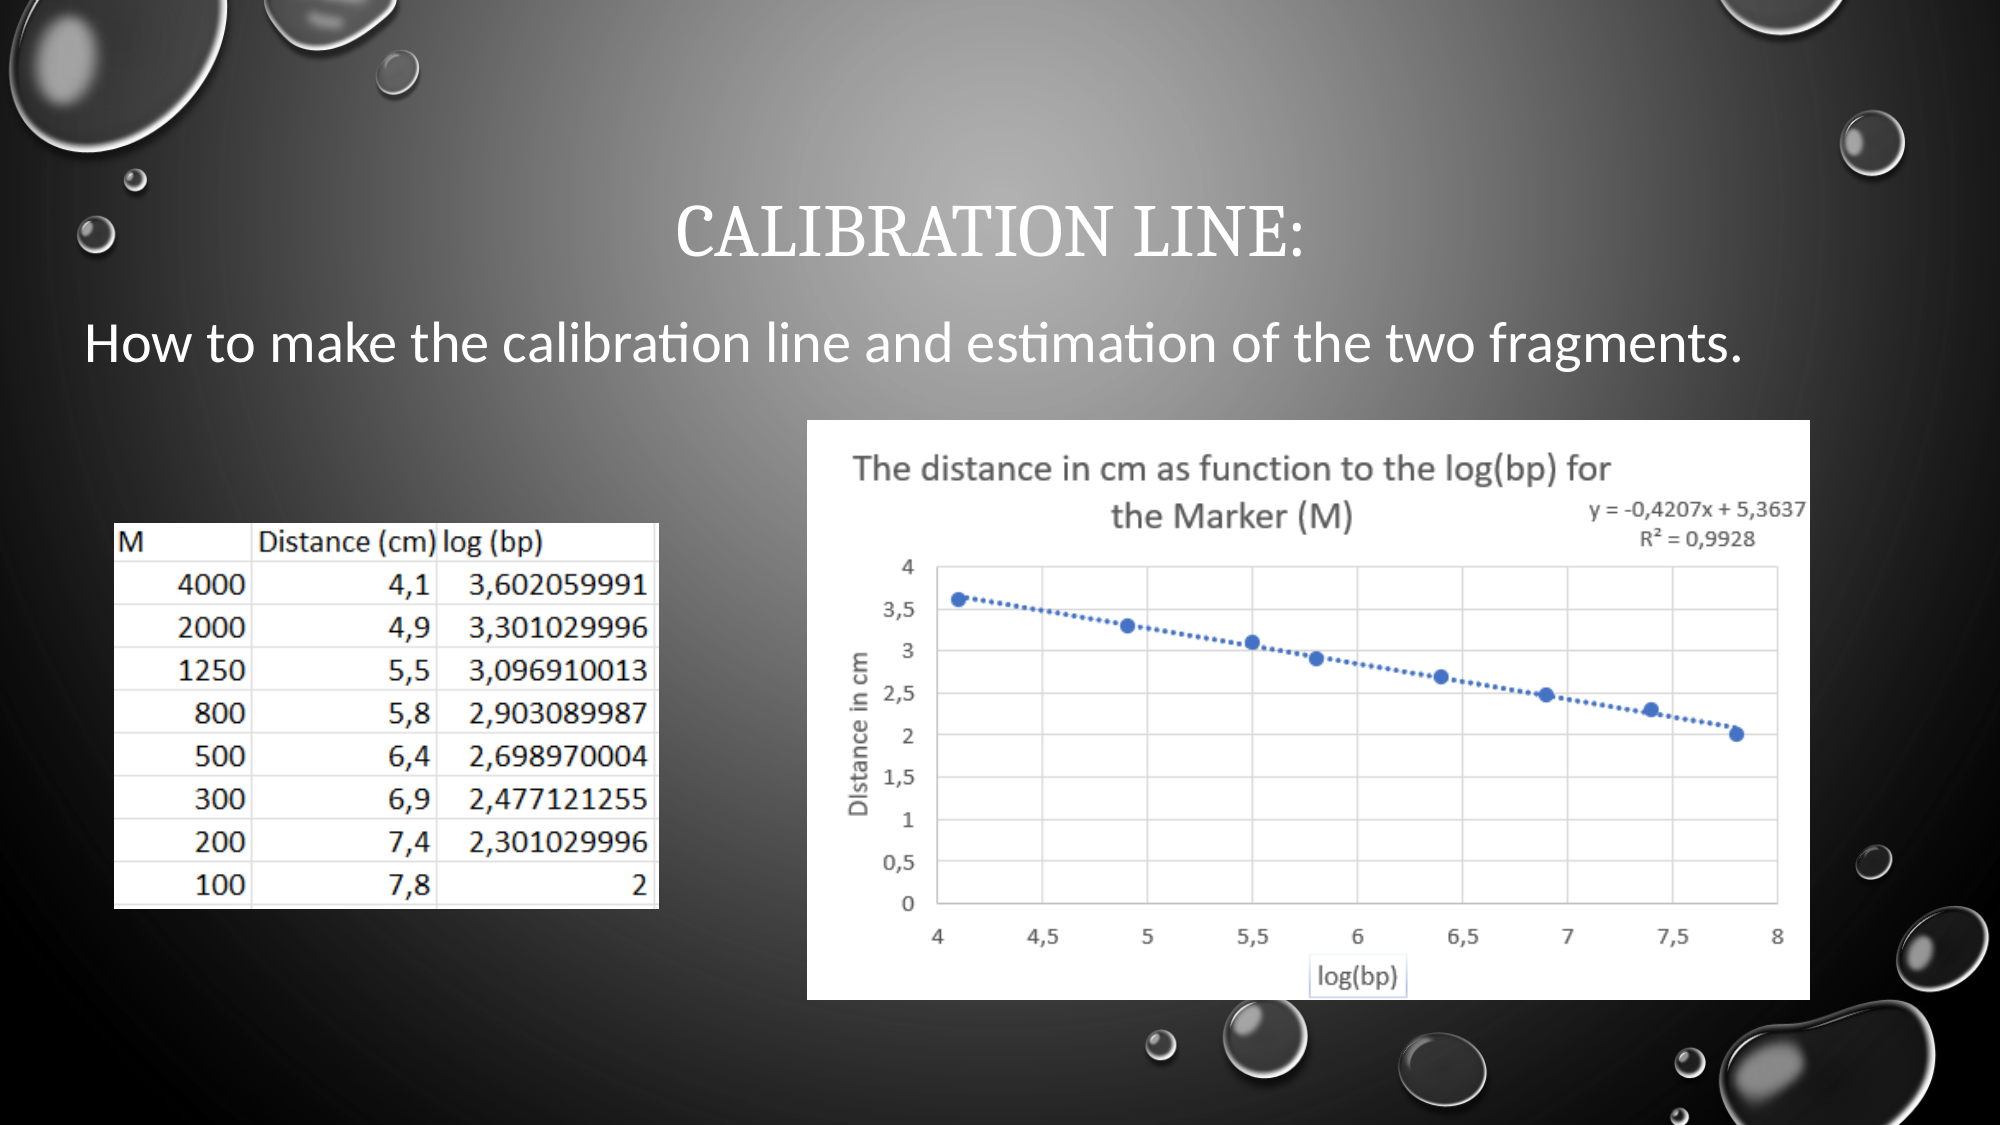

# Calibration line:
How to make the calibration line and estimation of the two fragments.